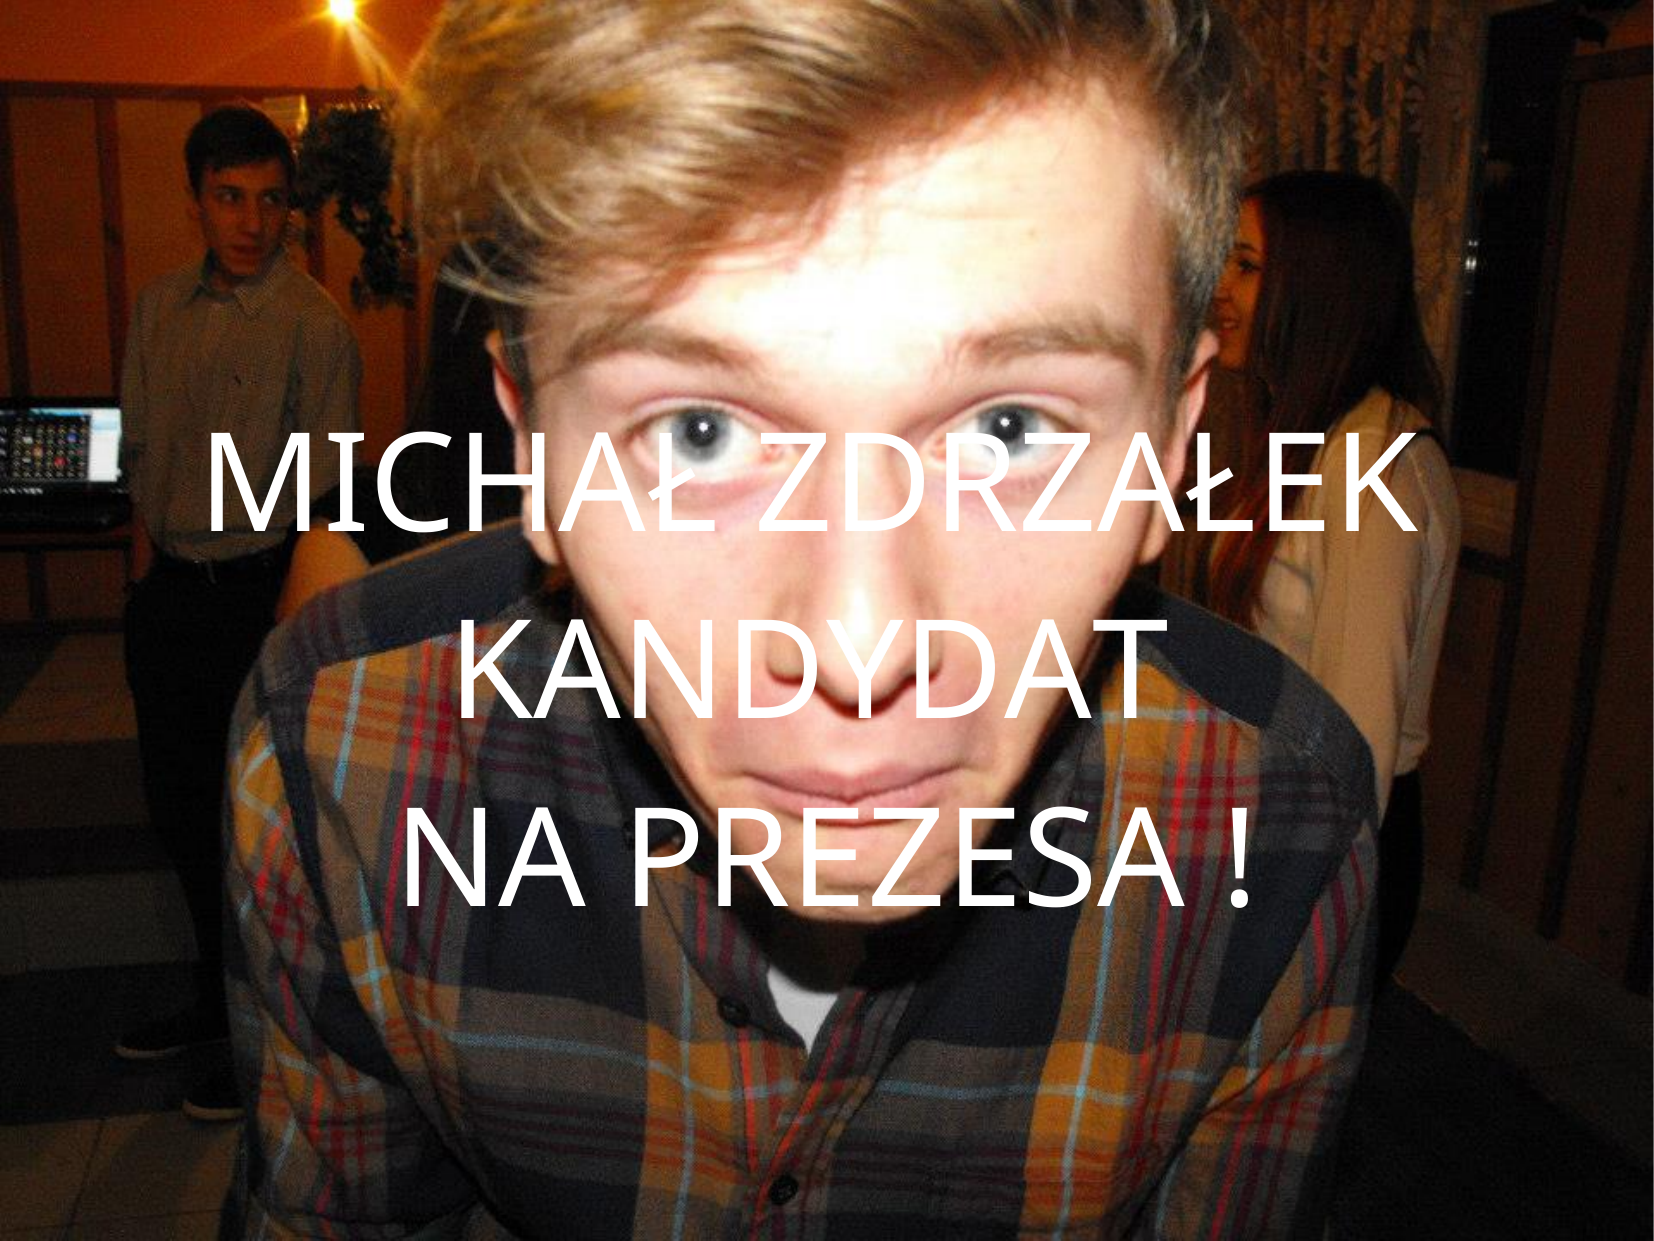

#
MICHAŁ ZDRZAŁEK
KANDYDAT
NA PREZESA !